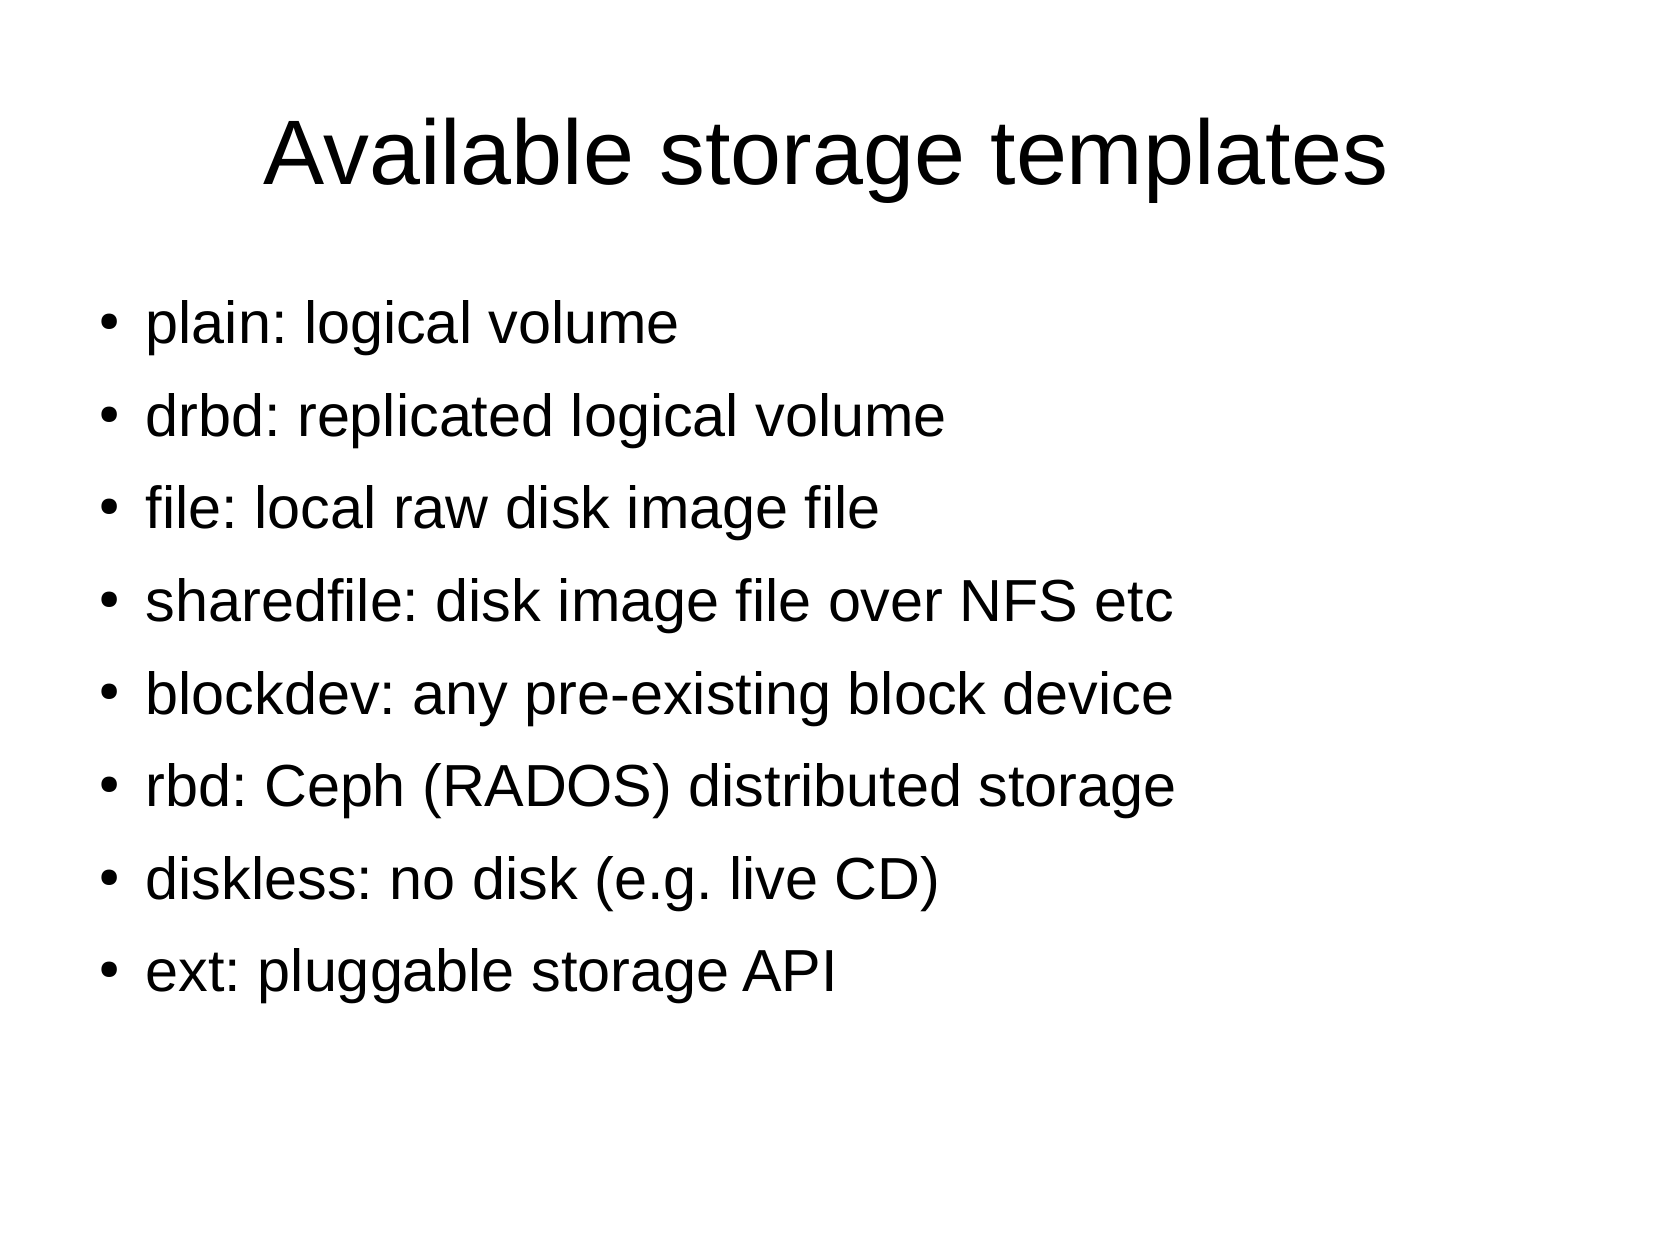

# Available storage templates
plain: logical volume
drbd: replicated logical volume
file: local raw disk image file
sharedfile: disk image file over NFS etc
blockdev: any pre-existing block device
rbd: Ceph (RADOS) distributed storage
diskless: no disk (e.g. live CD)
ext: pluggable storage API